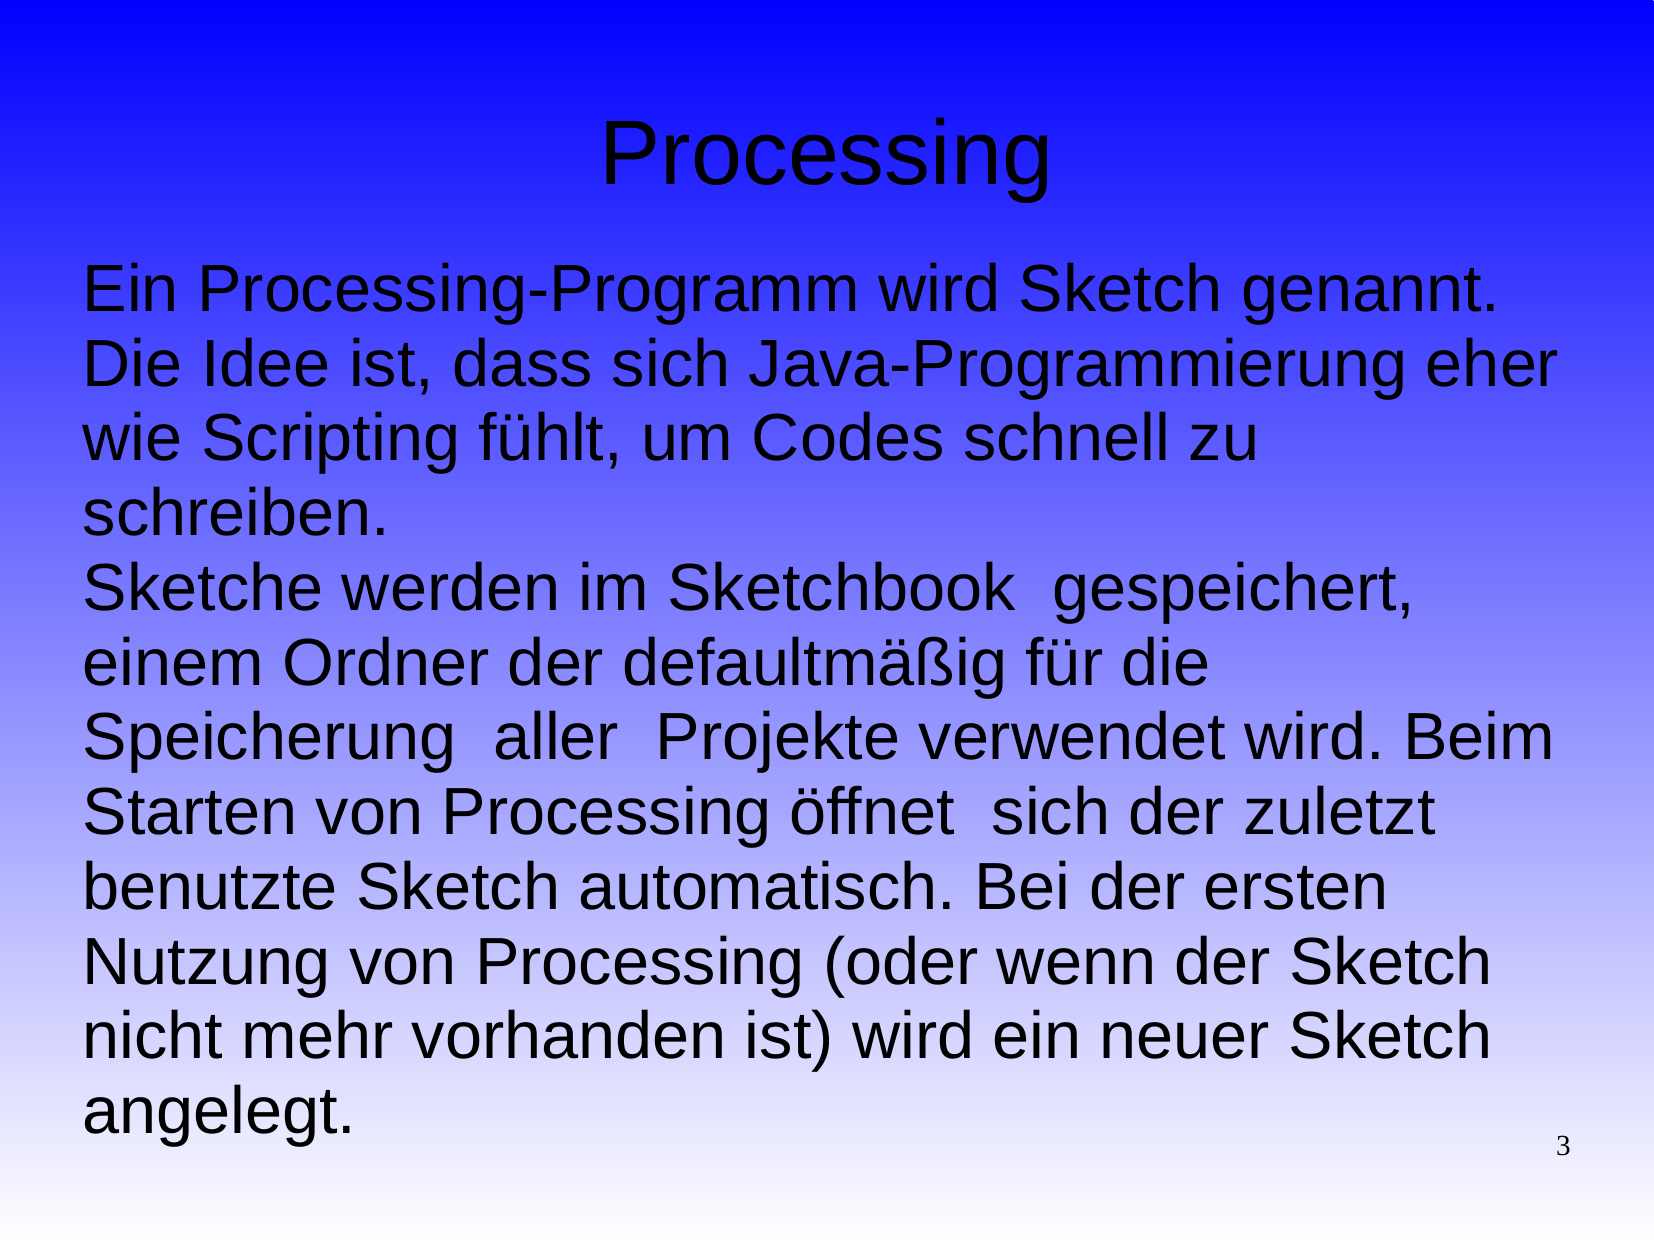

# Processing
Ein Processing-Programm wird Sketch genannt. Die Idee ist, dass sich Java-Programmierung eher wie Scripting fühlt, um Codes schnell zu schreiben.
Sketche werden im Sketchbook gespeichert, einem Ordner der defaultmäßig für die Speicherung aller Projekte verwendet wird. Beim Starten von Processing öffnet sich der zuletzt benutzte Sketch automatisch. Bei der ersten Nutzung von Processing (oder wenn der Sketch nicht mehr vorhanden ist) wird ein neuer Sketch angelegt.
3